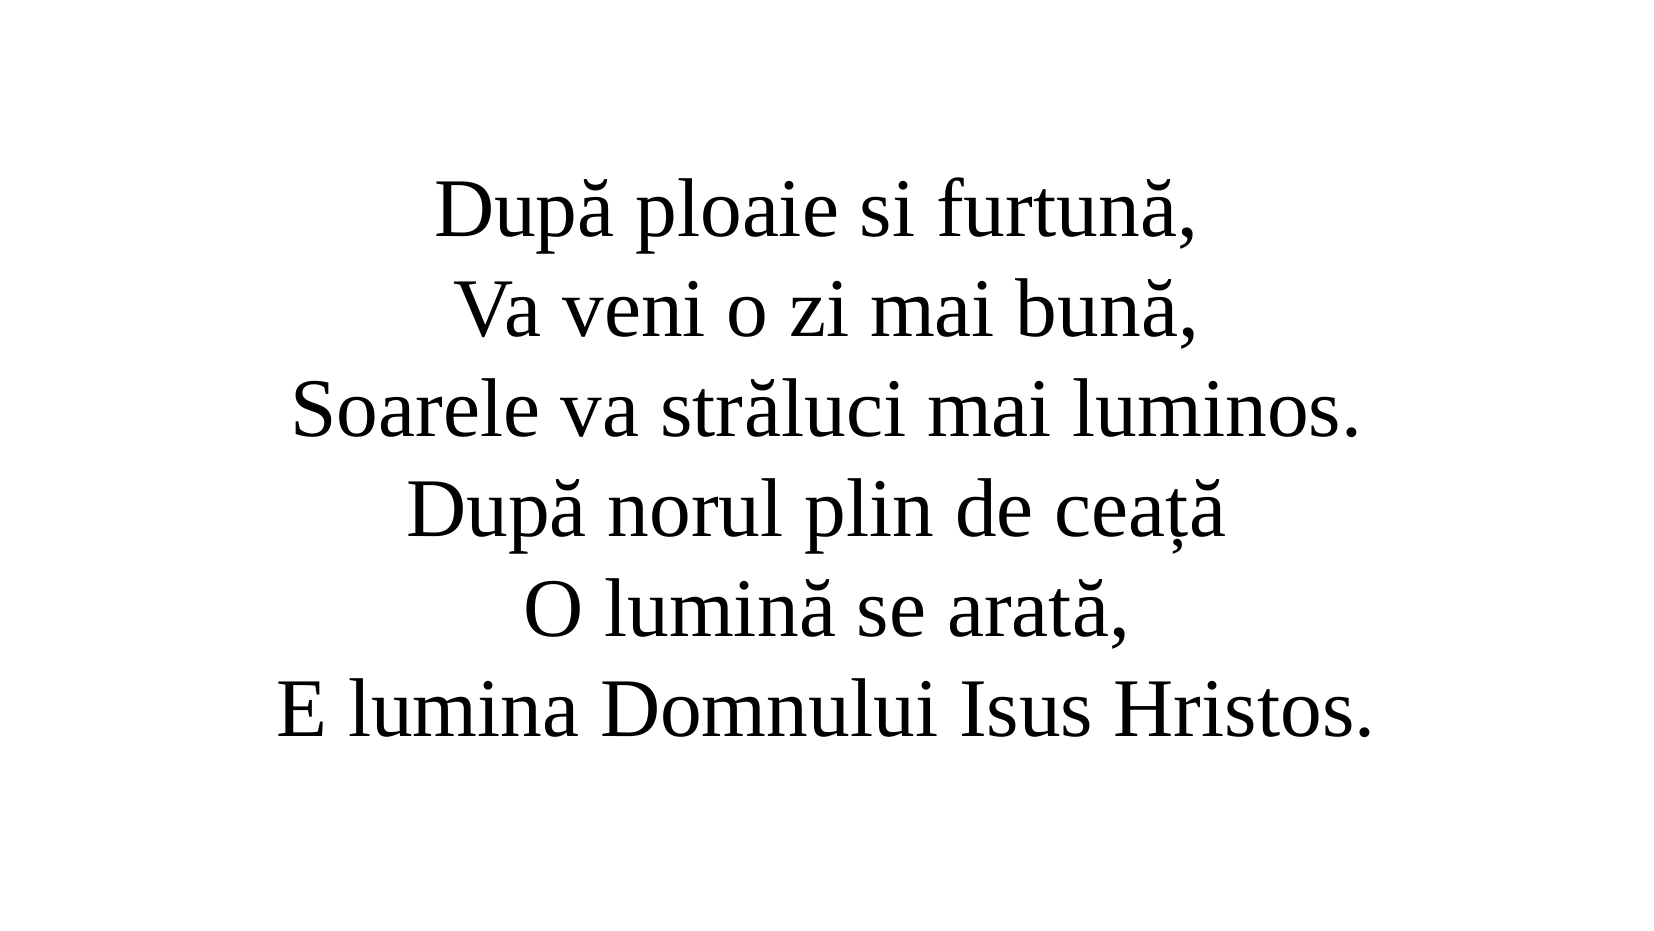

# După ploaie si furtună,  Va veni o zi mai bună, Soarele va străluci mai luminos. După norul plin de ceață  O lumină se arată, E lumina Domnului Isus Hristos.